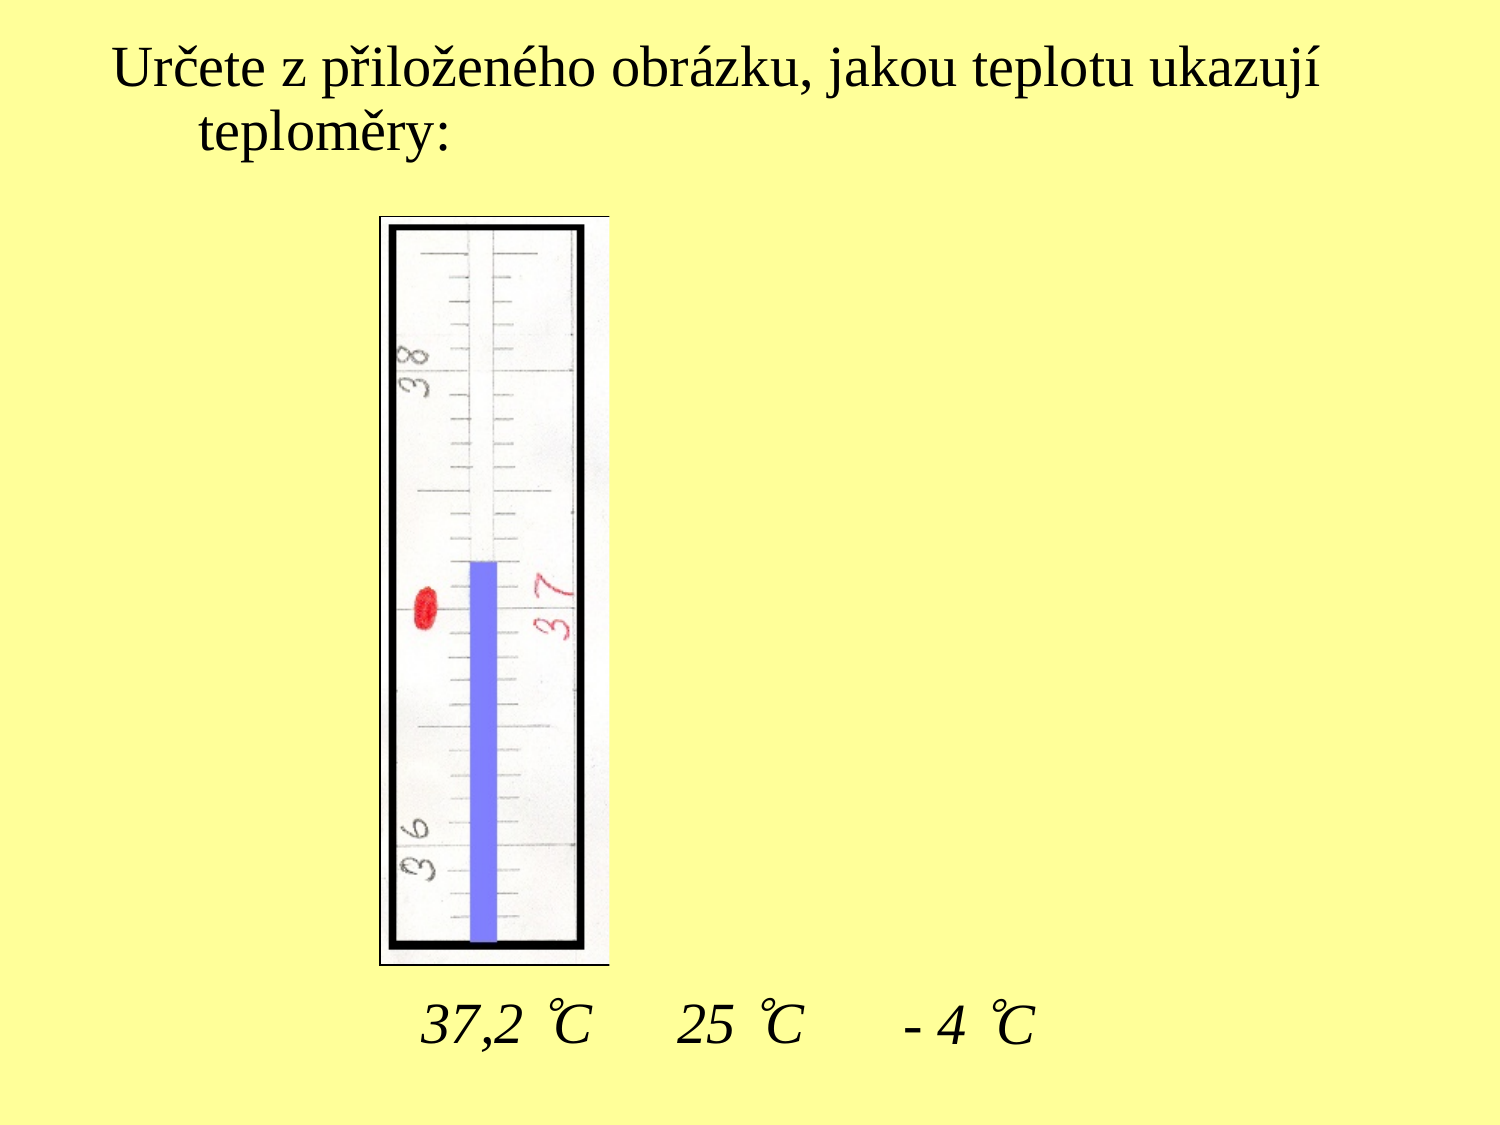

Určete z přiloženého obrázku, jakou teplotu ukazují
 teploměry:
 37,2 C
25 C
- 4 C